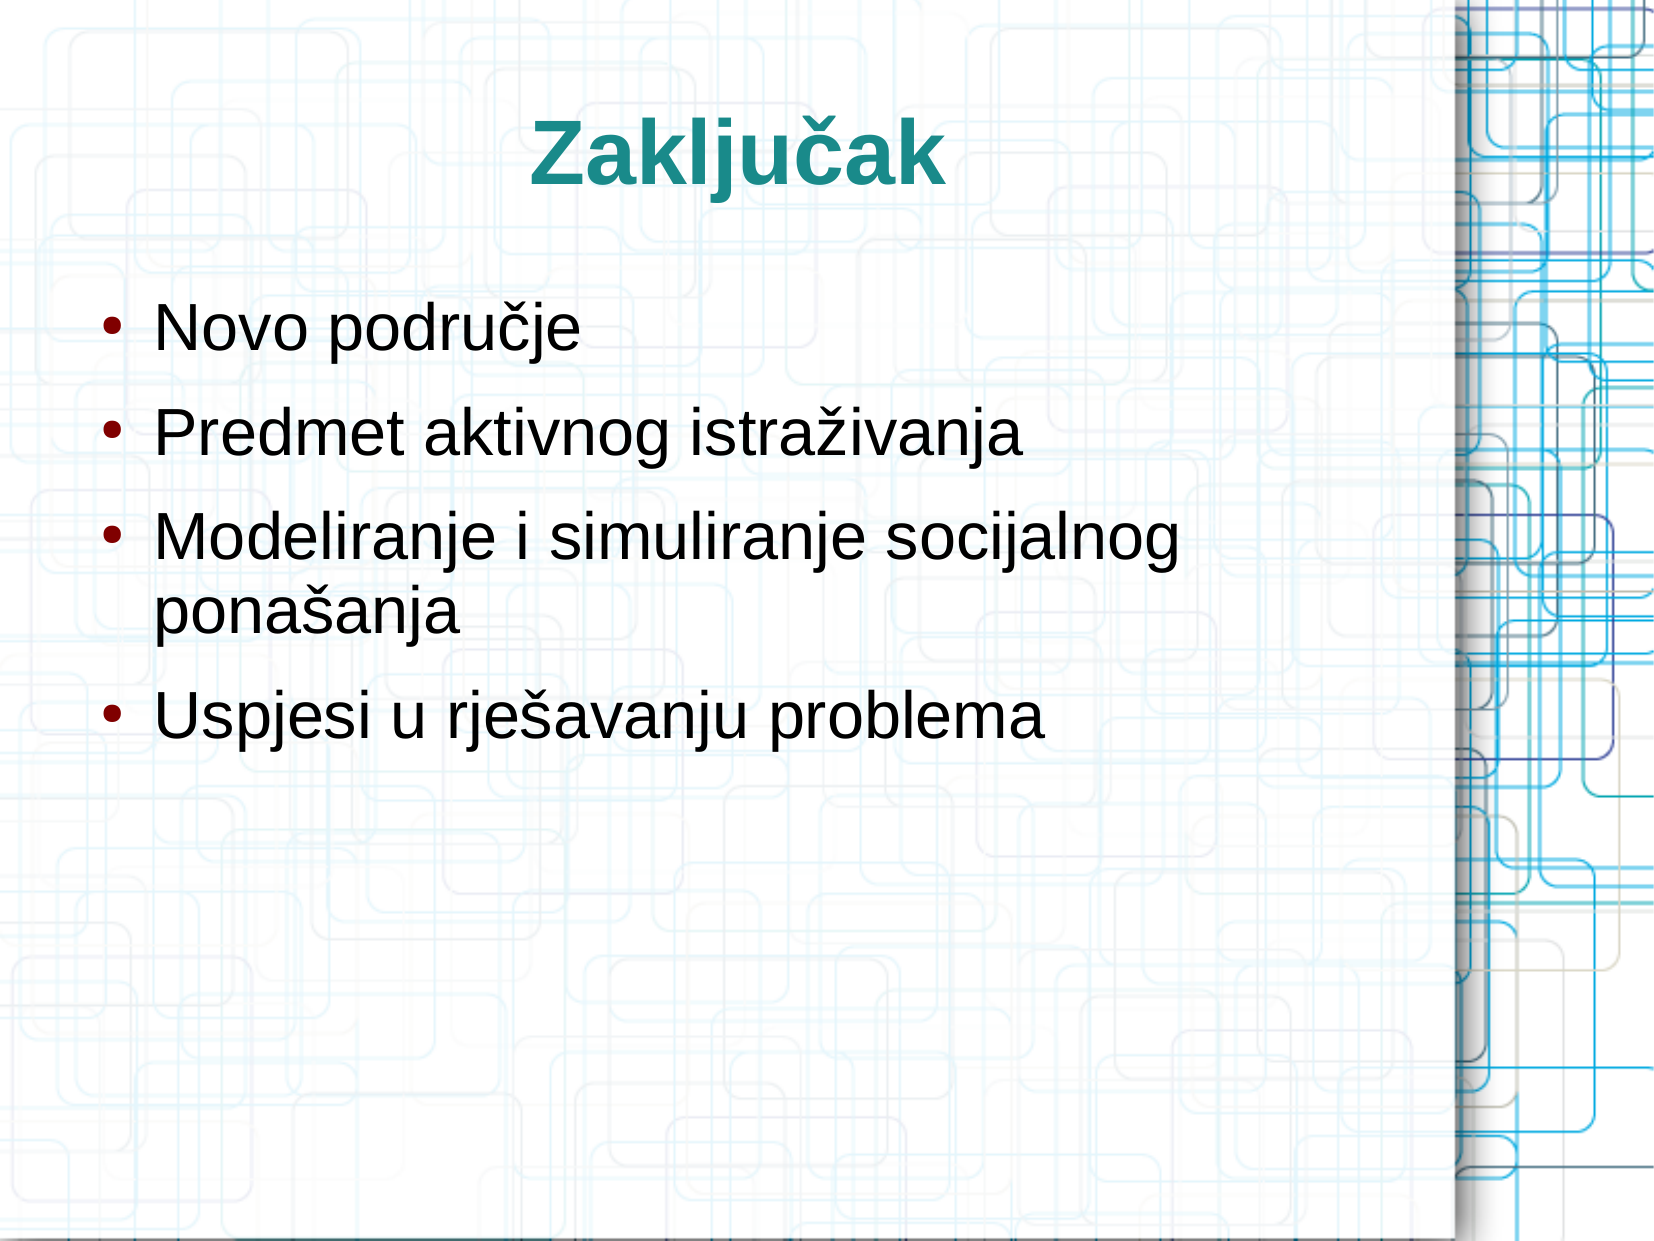

# Zaključak
Novo područje
Predmet aktivnog istraživanja
Modeliranje i simuliranje socijalnog ponašanja
Uspjesi u rješavanju problema